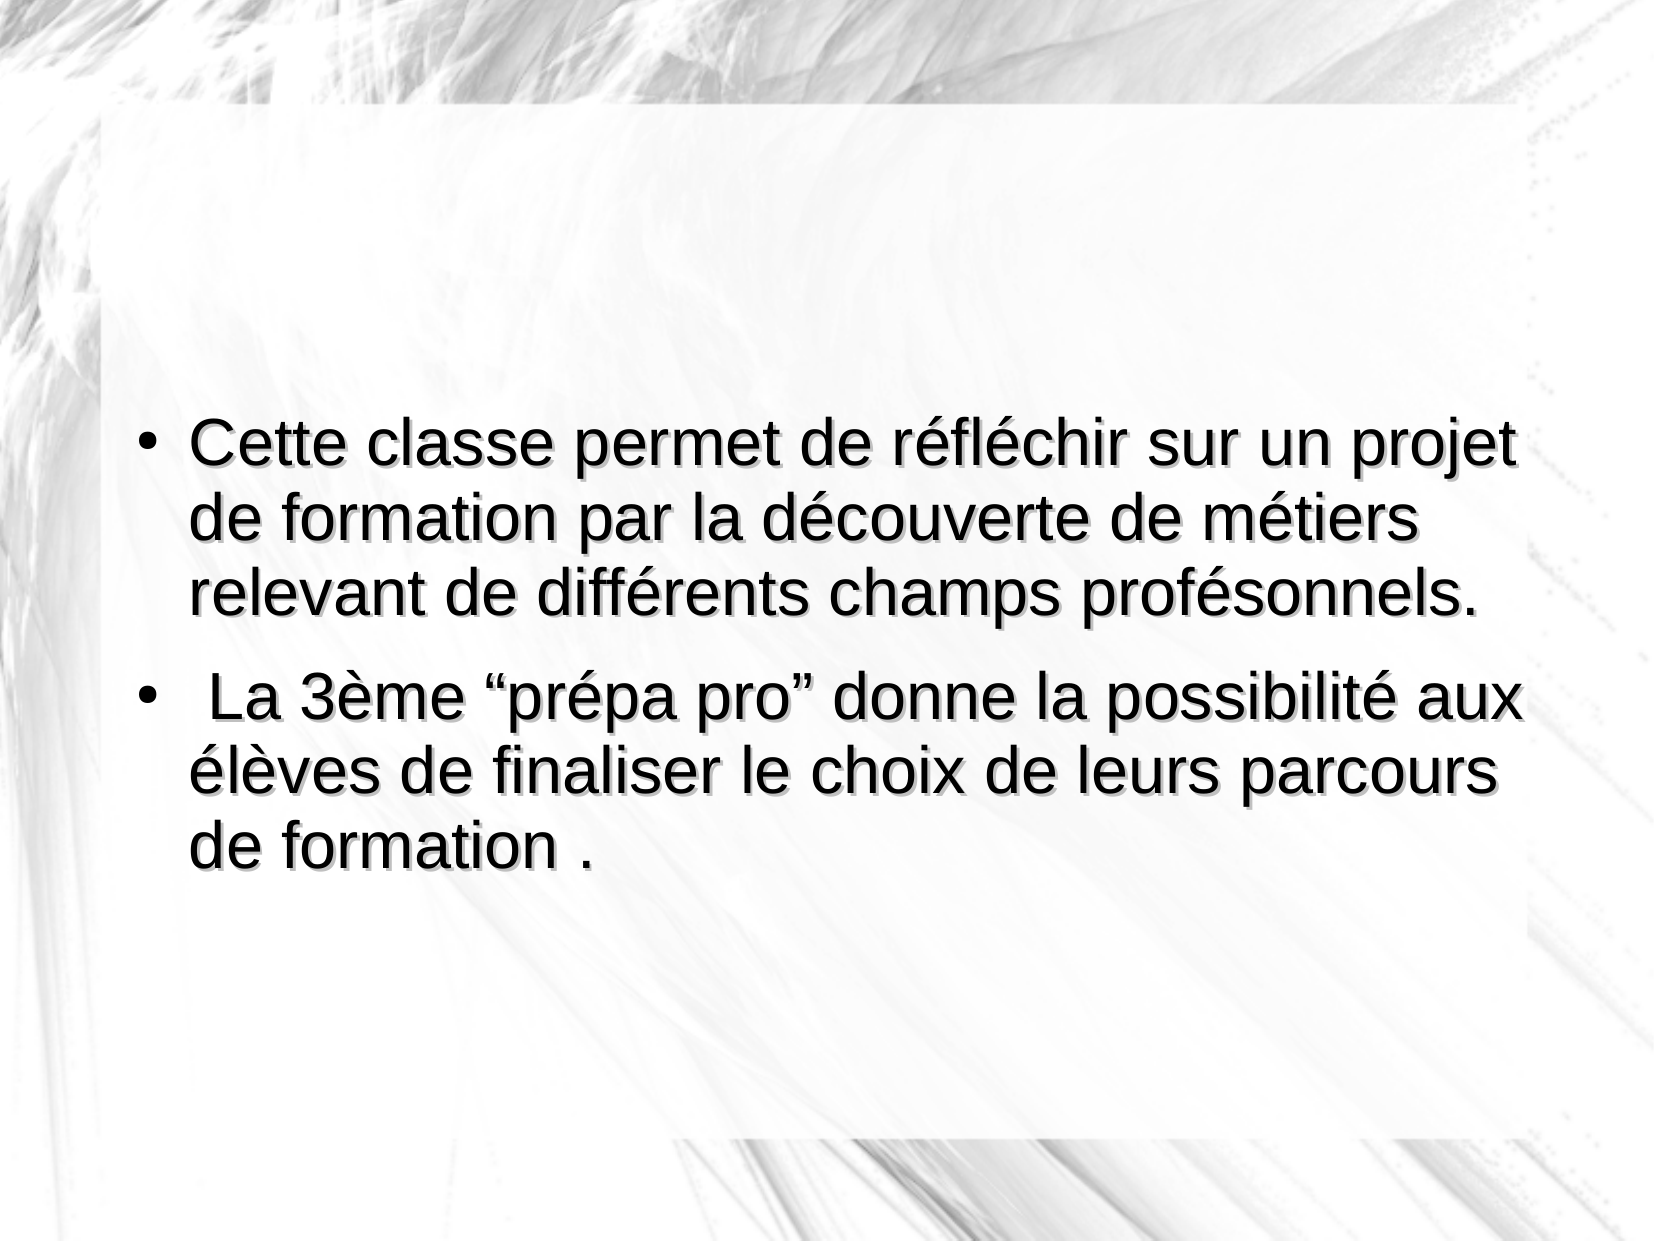

# Cette classe permet de réfléchir sur un projet de formation par la découverte de métiers relevant de différents champs profésonnels.
 La 3ème “prépa pro” donne la possibilité aux élèves de finaliser le choix de leurs parcours de formation .